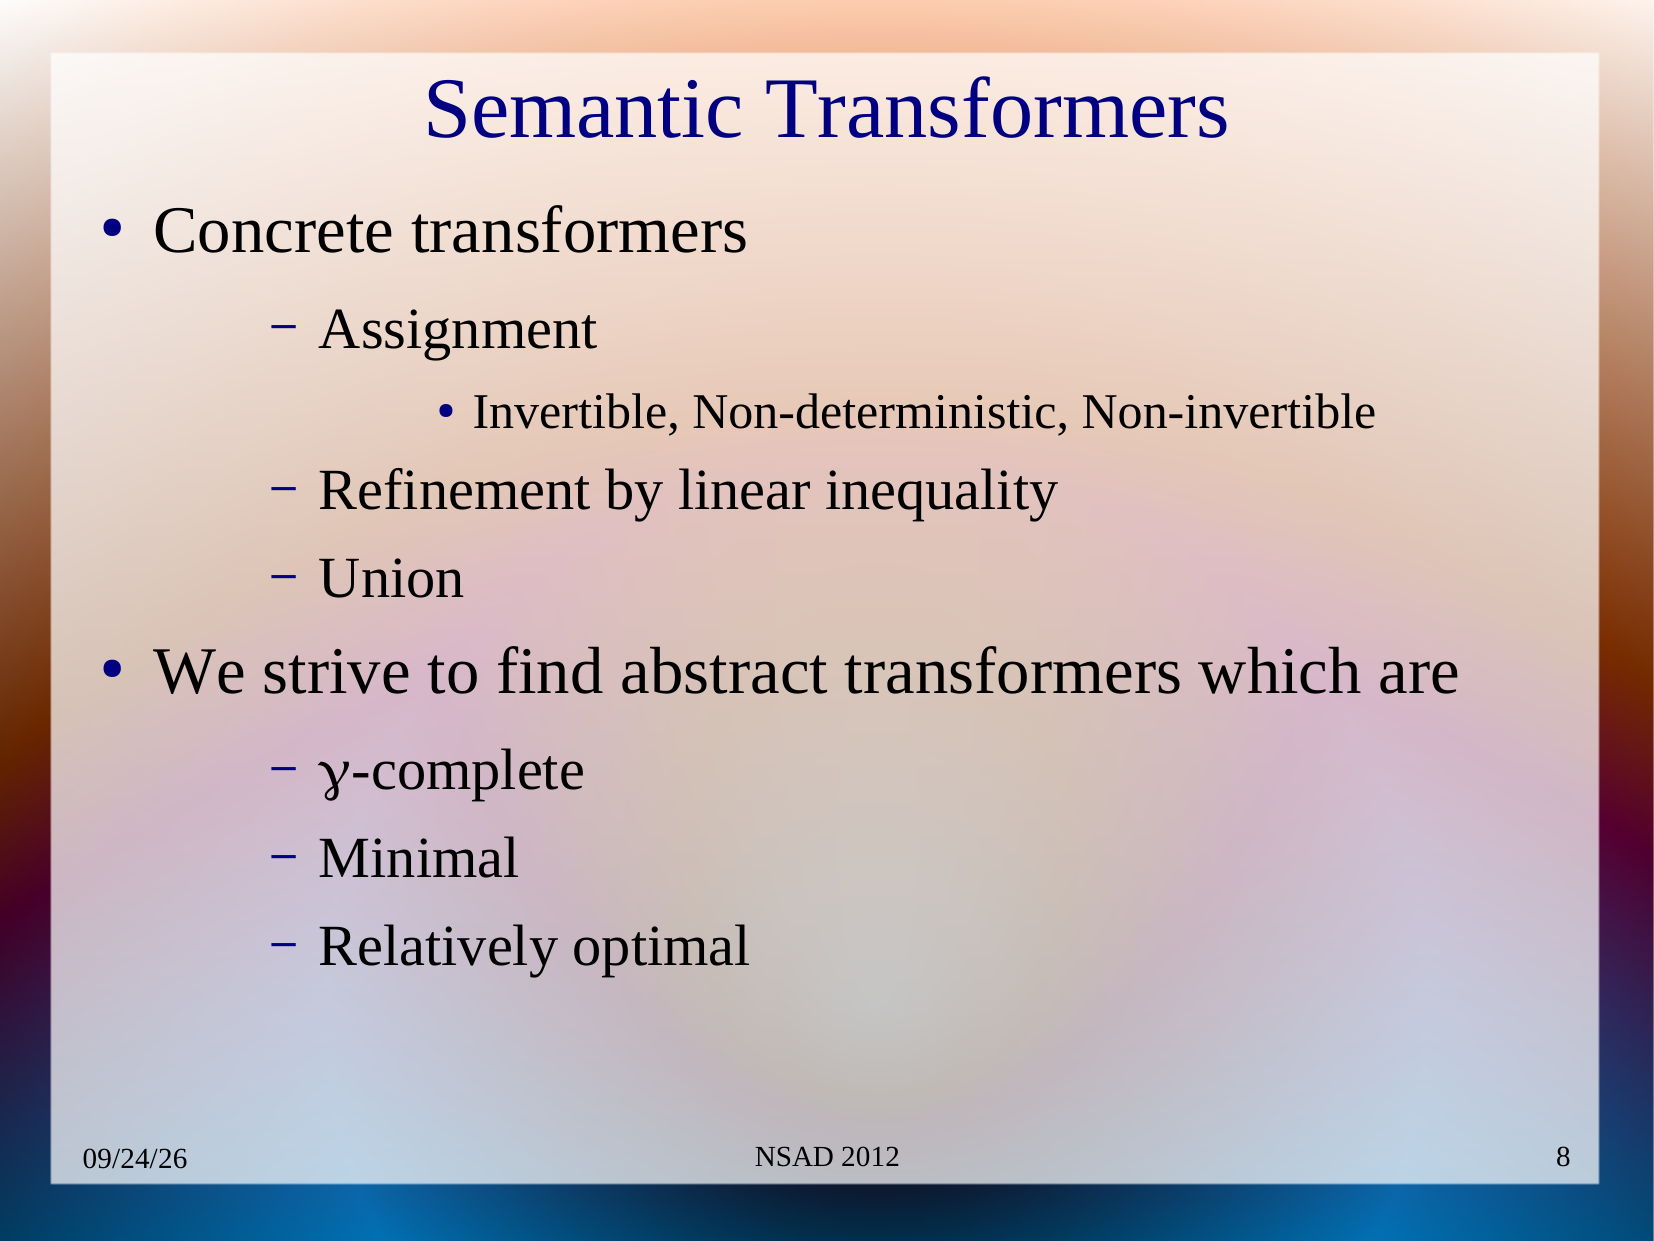

# Semantic Transformers
Concrete transformers
Assignment
Invertible, Non-deterministic, Non-invertible
Refinement by linear inequality
Union
We strive to find abstract transformers which are
g-complete
Minimal
Relatively optimal
NSAD 2012
8